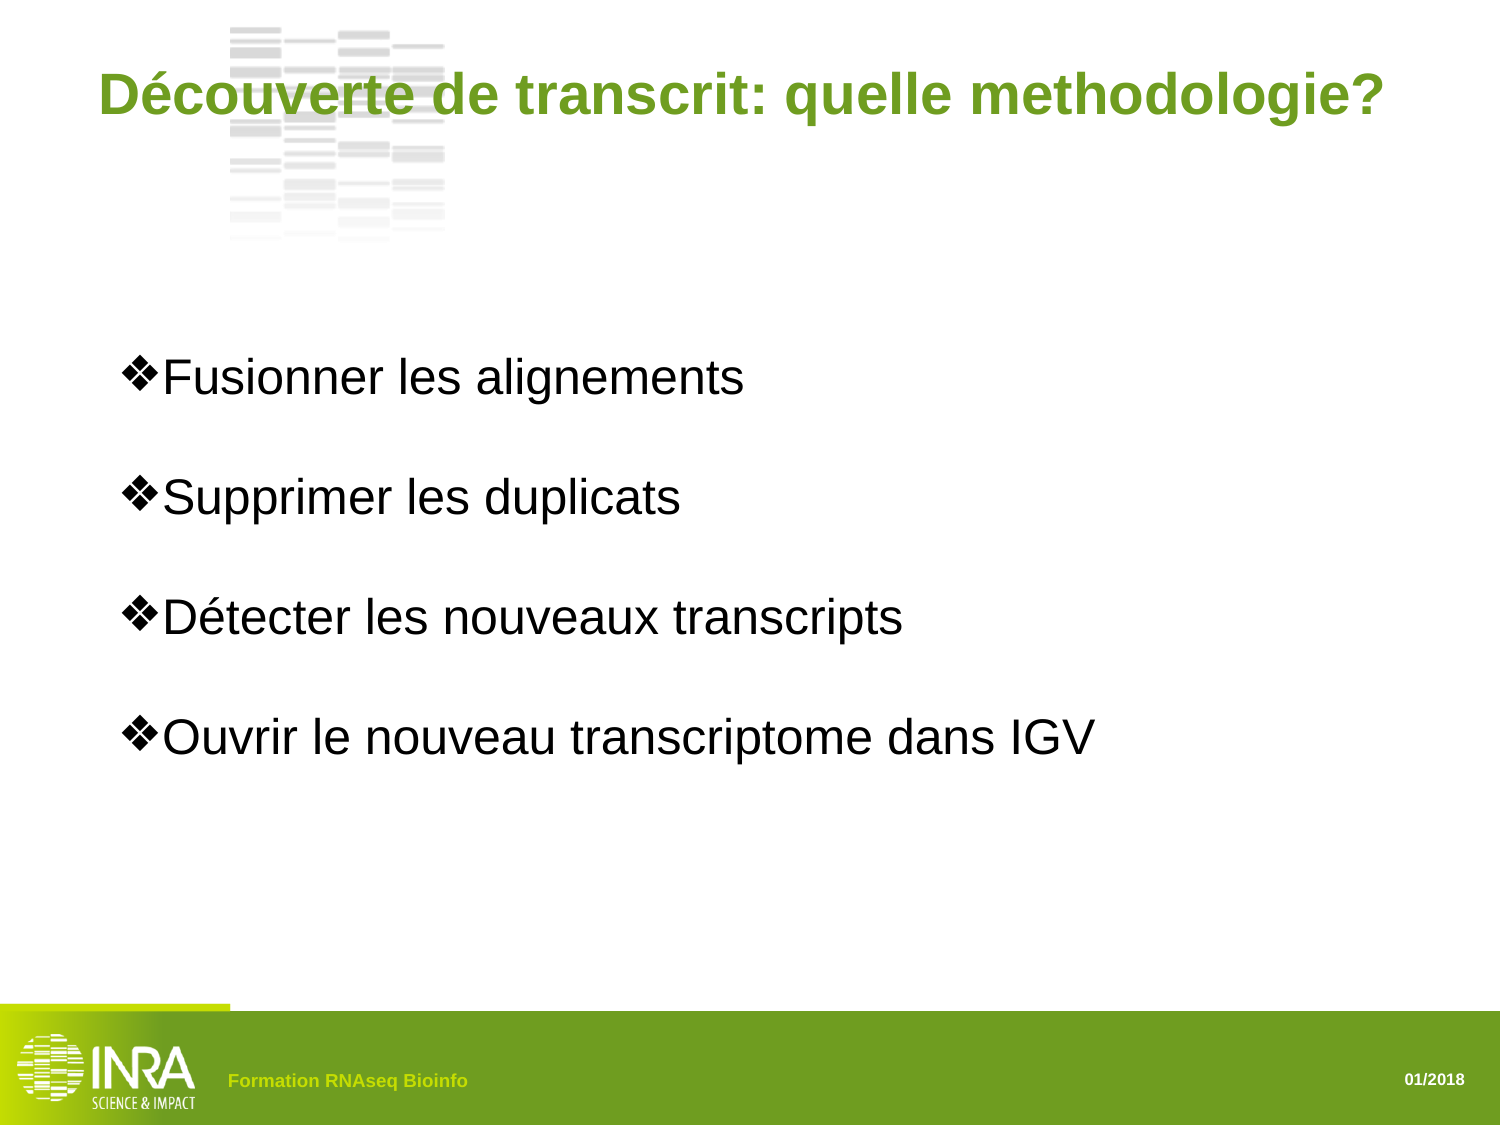

Découverte de transcrit: quelle methodologie?
Fusionner les alignements
Supprimer les duplicats
Détecter les nouveaux transcripts
Ouvrir le nouveau transcriptome dans IGV